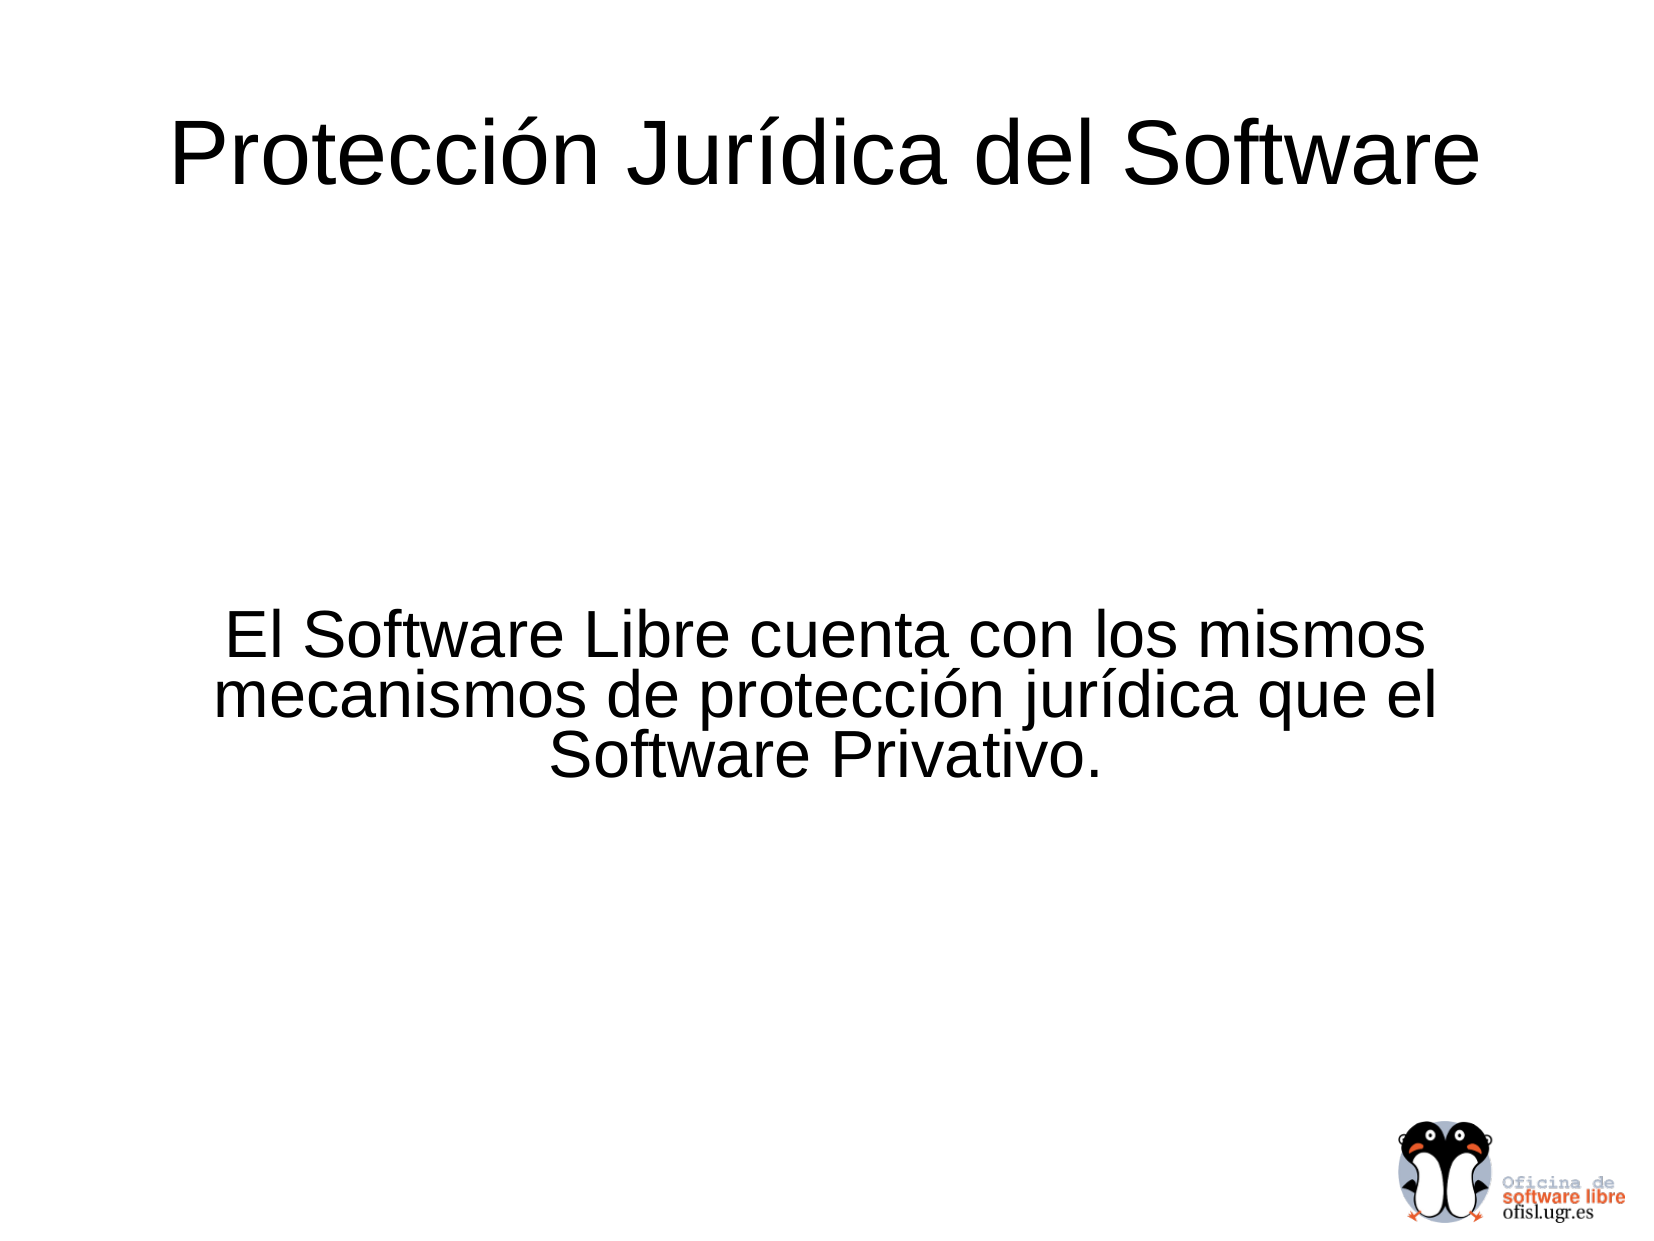

# Protección Jurídica del Software
El Software Libre cuenta con los mismos mecanismos de protección jurídica que el Software Privativo.